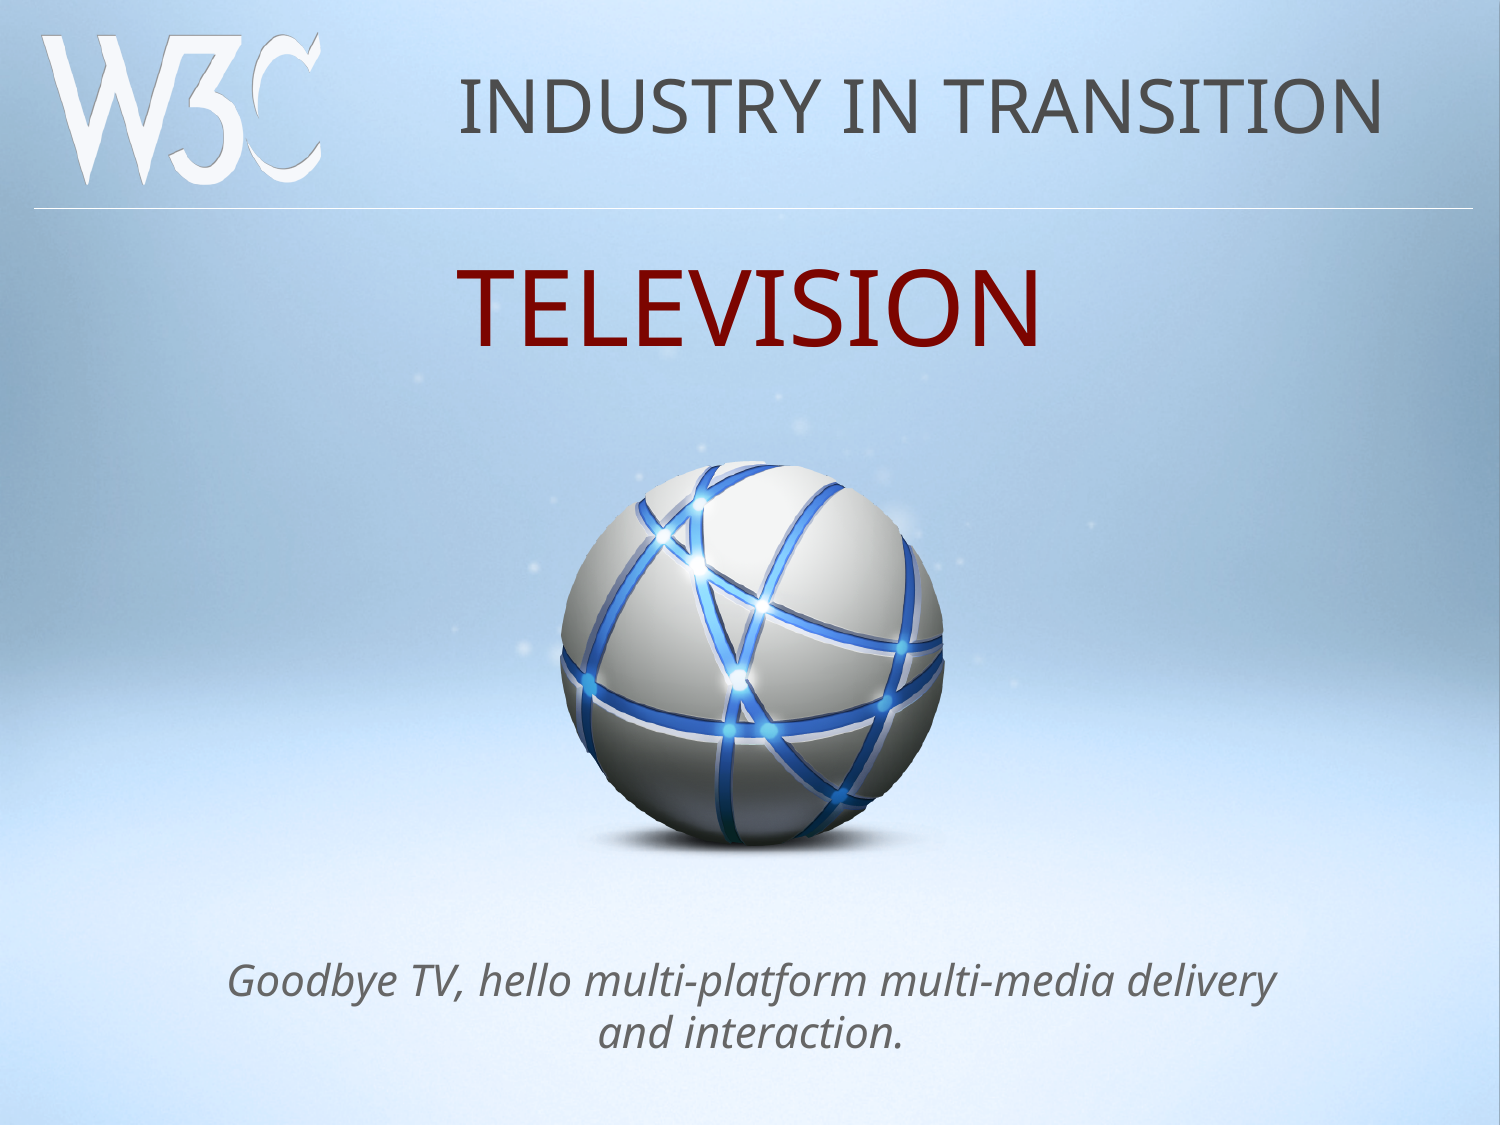

INDUSTRY IN TRANSITION
# TELEVISION
Goodbye TV, hello multi-platform multi-media delivery and interaction.